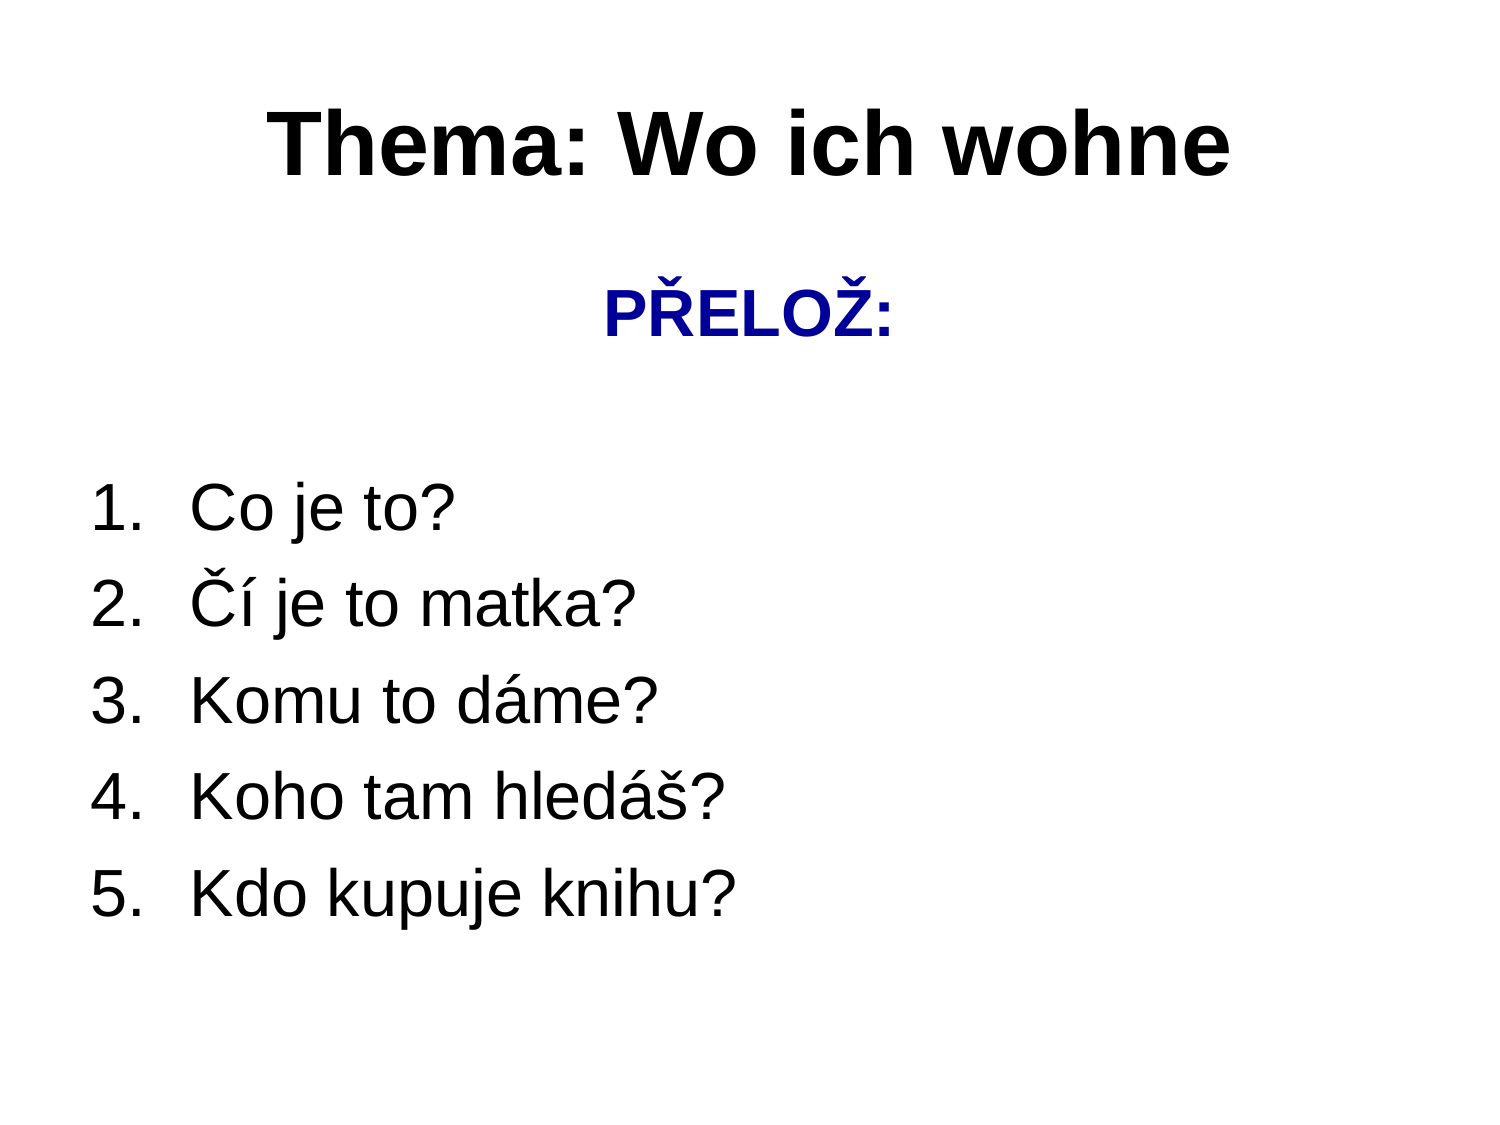

# Thema: Wo ich wohne
PŘELOŽ:
Co je to?
Čí je to matka?
Komu to dáme?
Koho tam hledáš?
Kdo kupuje knihu?